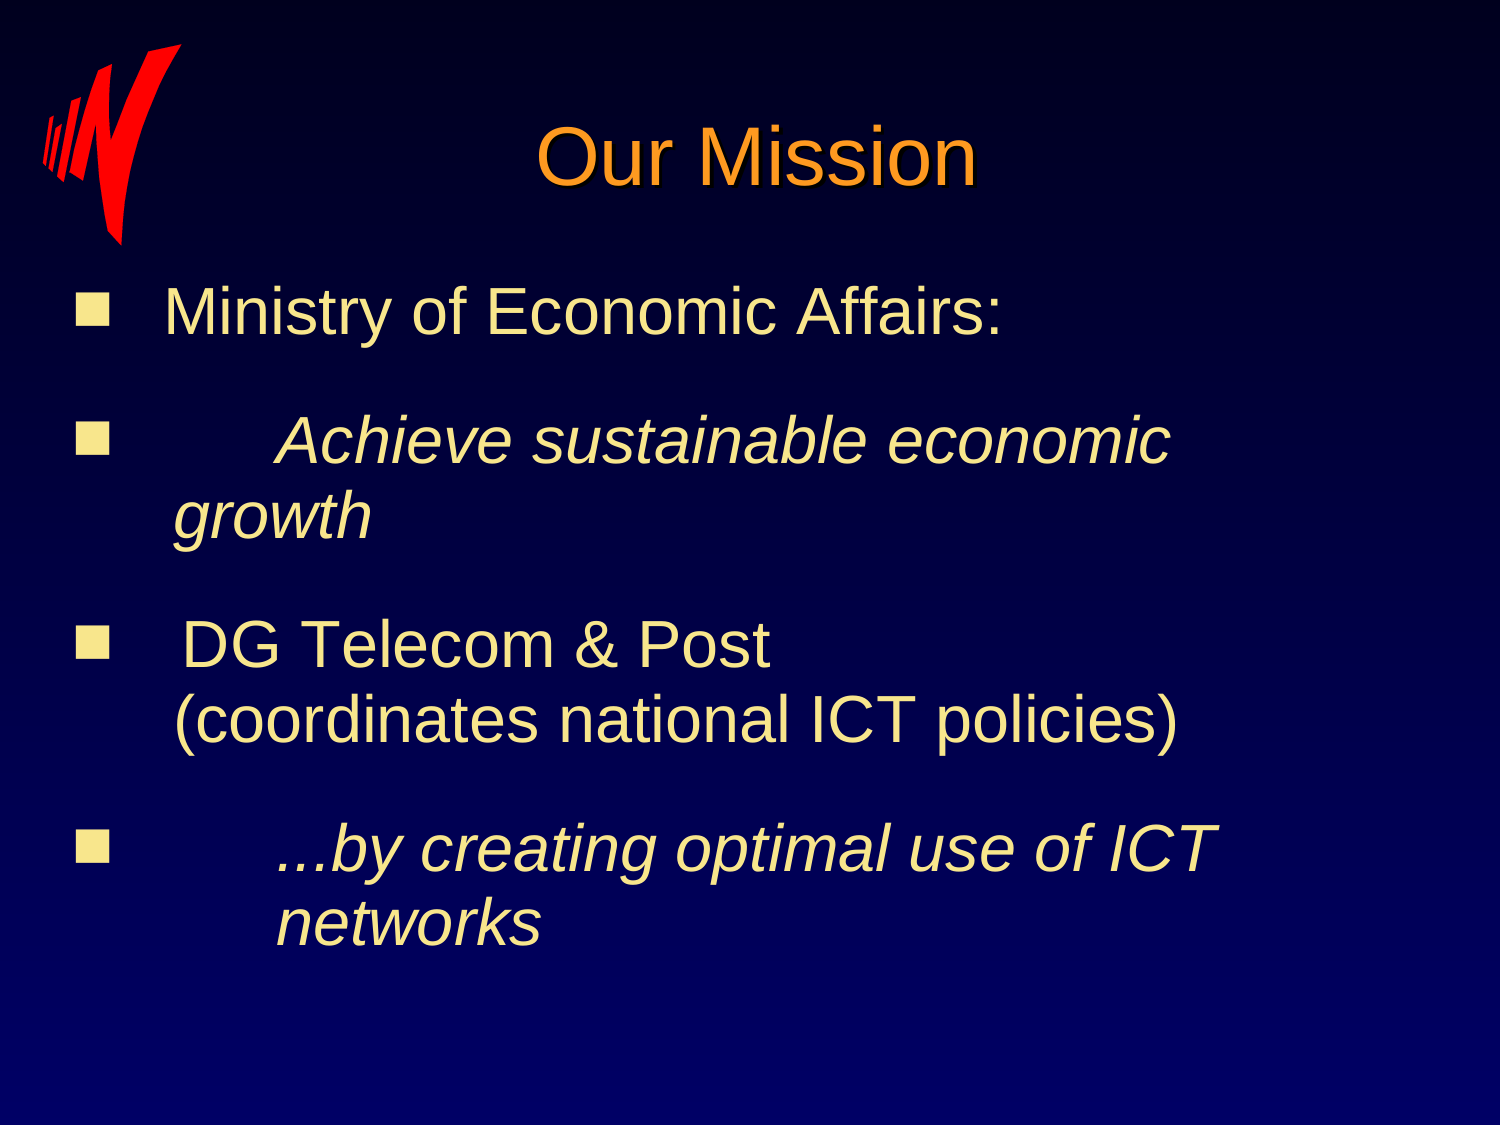

# Our Mission
 Ministry of Economic Affairs:
		Achieve sustainable economic growth
 DG Telecom & Post
(coordinates national ICT policies)
		...by creating optimal use of ICT
	networks